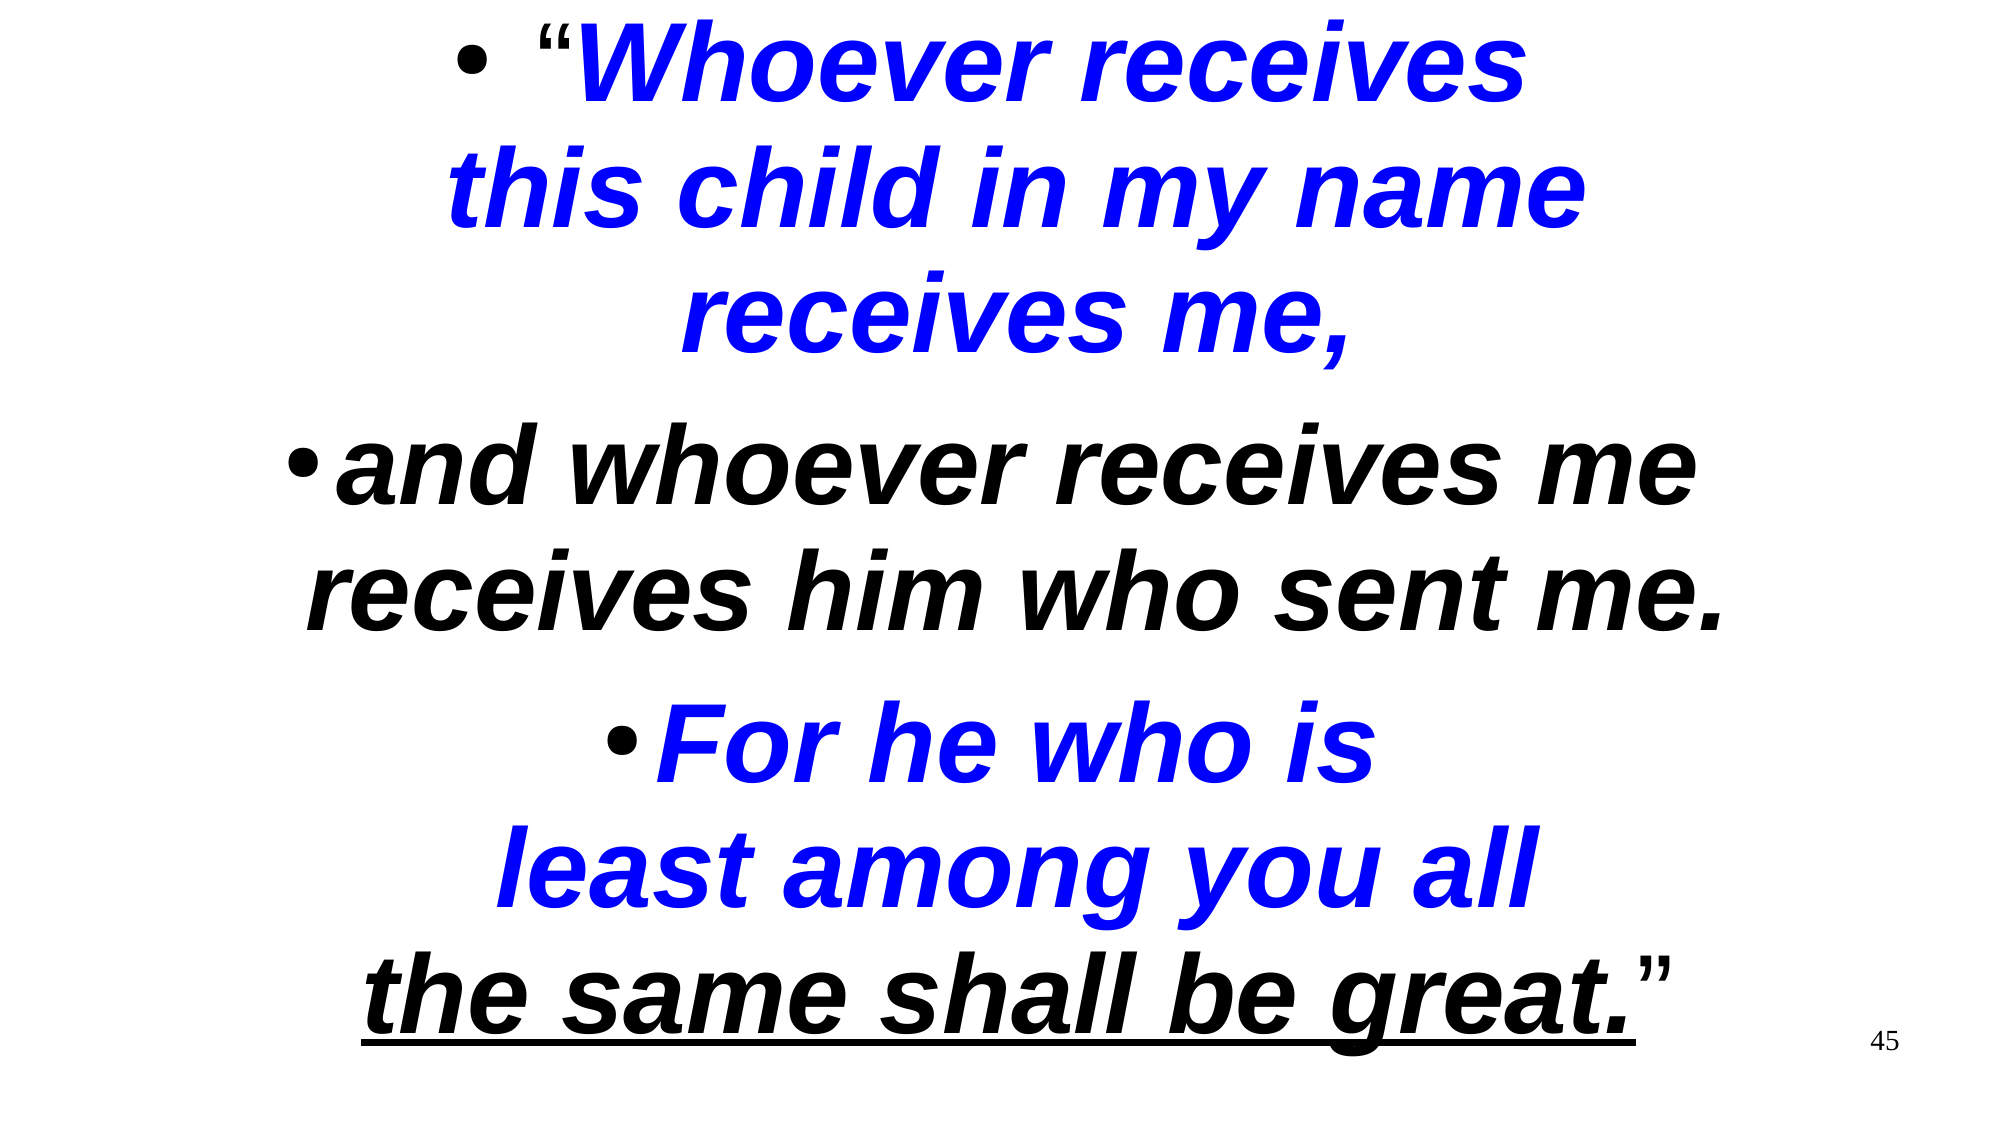

# “Whoever receives this child in my name receives me,
and whoever receives me
receives him who sent me.
For he who is
least among you all
 the same shall be great.”
45